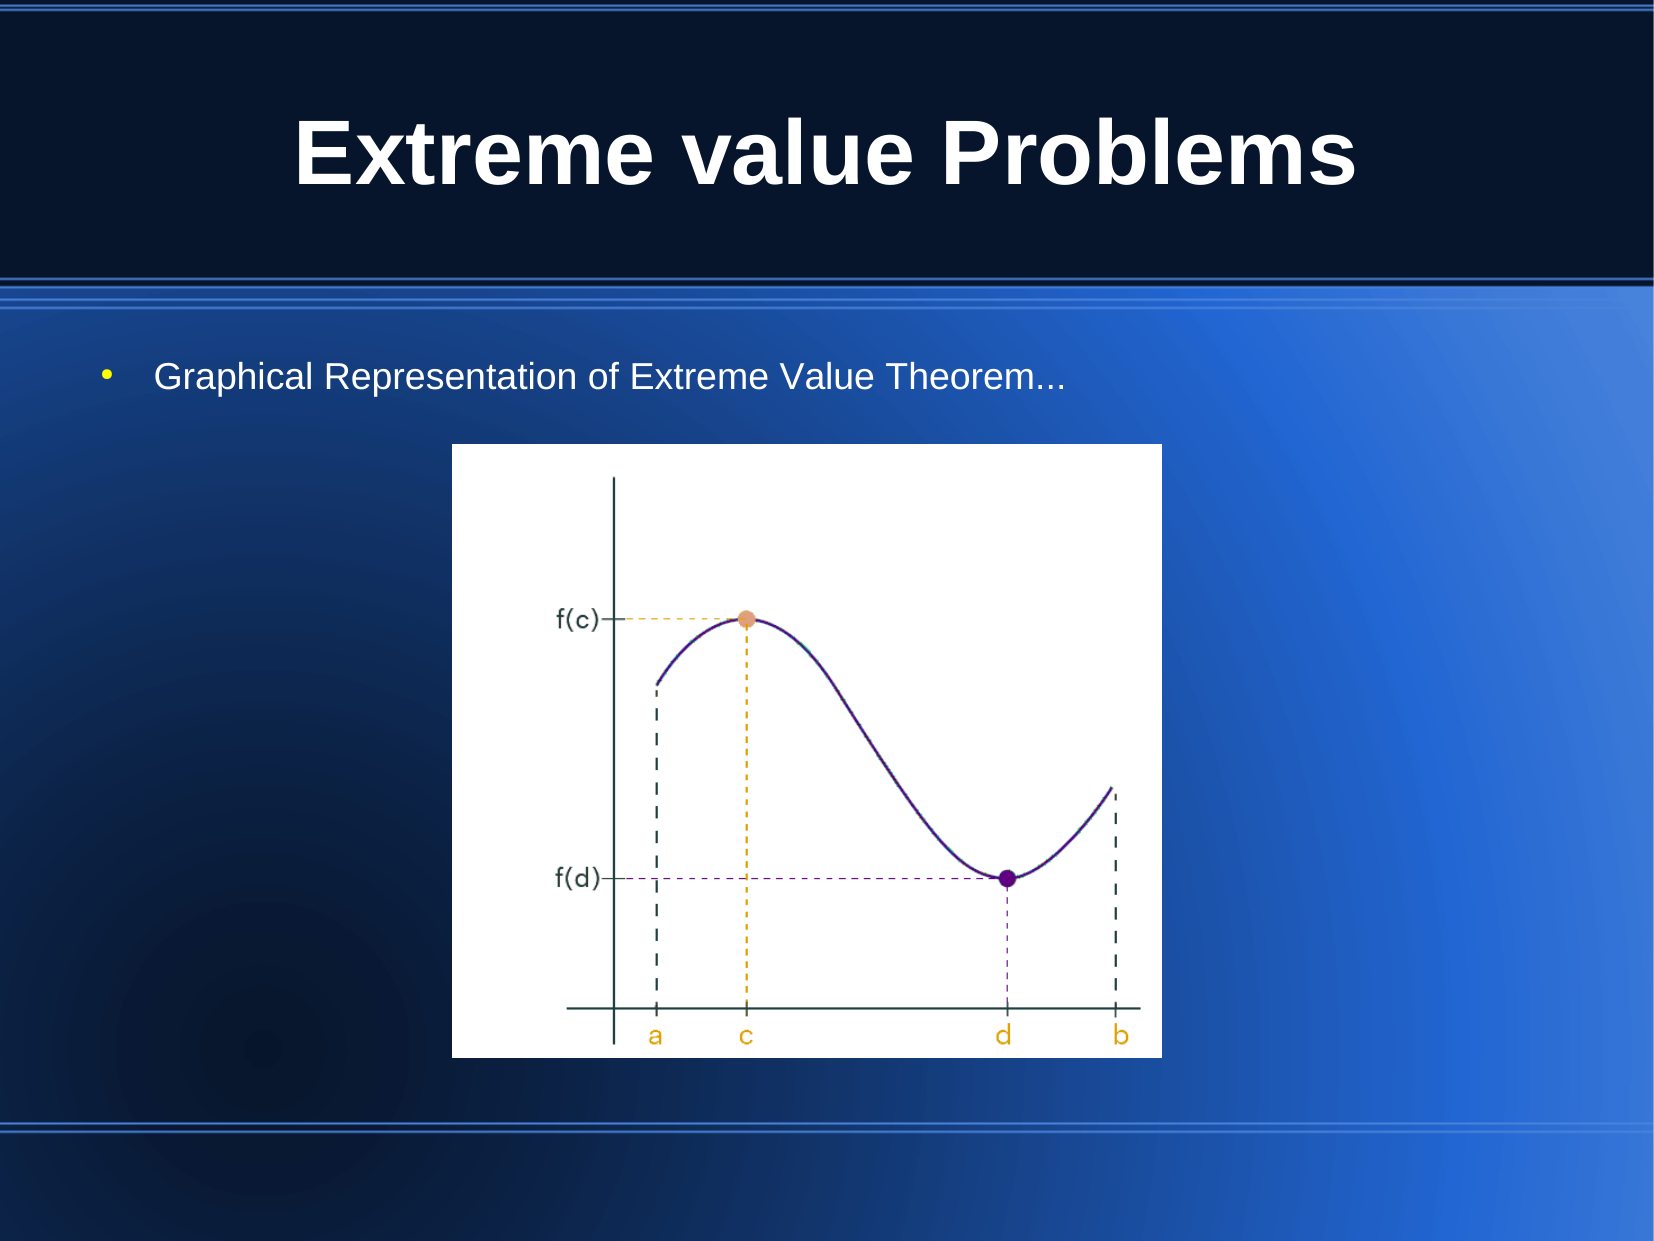

# Extreme value Problems
Graphical Representation of Extreme Value Theorem...